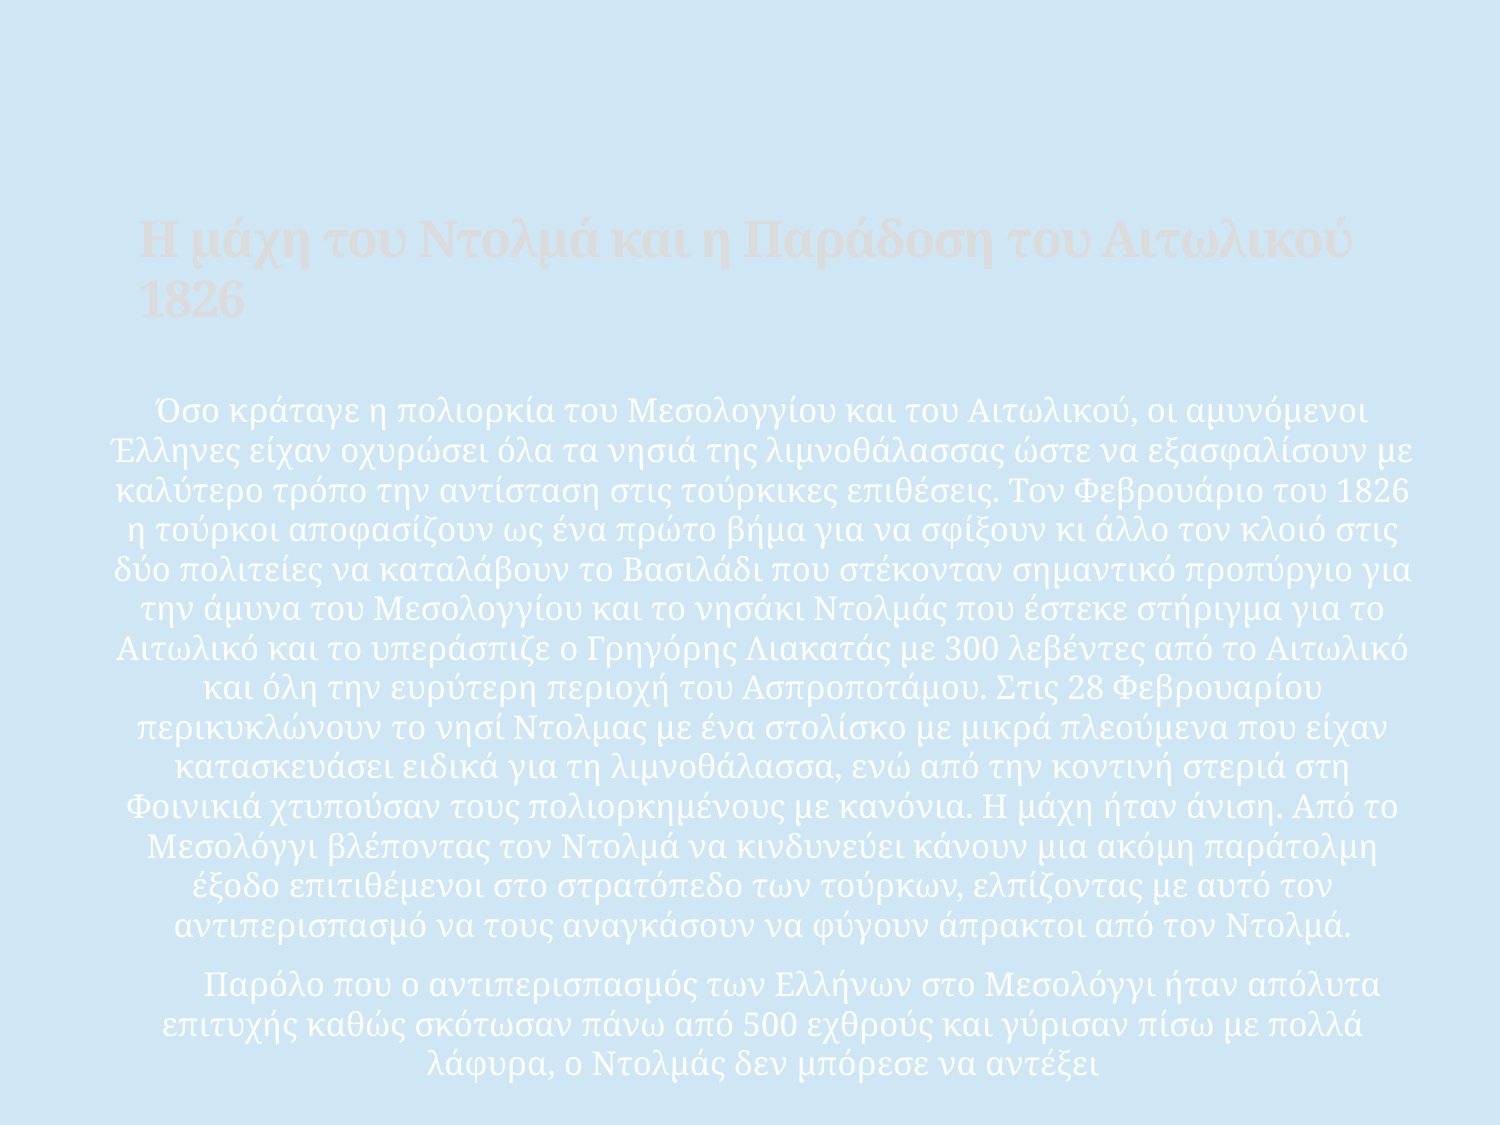

Η μάχη του Ντολμά και η Παράδοση του Αιτωλικού 1826
# Όσο κράταγε η πολιορκία του Μεσολογγίου και του Αιτωλικού, οι αμυνόμενοι Έλληνες είχαν οχυρώσει όλα τα νησιά της λιμνοθάλασσας ώστε να εξασφαλίσουν με καλύτερο τρόπο την αντίσταση στις τούρκικες επιθέσεις. Τον Φεβρουάριο του 1826 η τούρκοι αποφασίζουν ως ένα πρώτο βήμα για να σφίξουν κι άλλο τον κλοιό στις δύο πολιτείες να καταλάβουν το Βασιλάδι που στέκονταν σημαντικό προπύργιο για την άμυνα του Μεσολογγίου και το νησάκι Ντολμάς που έστεκε στήριγμα για το Αιτωλικό και το υπεράσπιζε ο Γρηγόρης Λιακατάς με 300 λεβέντες από το Αιτωλικό και όλη την ευρύτερη περιοχή του Ασπροποτάμου. Στις 28 Φεβρουαρίου περικυκλώνουν το νησί Ντολμας με ένα στολίσκο με μικρά πλεούμενα που είχαν κατασκευάσει ειδικά για τη λιμνοθάλασσα, ενώ από την κοντινή στεριά στη Φοινικιά χτυπούσαν τους πολιορκημένους με κανόνια. Η μάχη ήταν άνιση. Από το Μεσολόγγι βλέποντας τον Ντολμά να κινδυνεύει κάνουν μια ακόμη παράτολμη έξοδο επιτιθέμενοι στο στρατόπεδο των τούρκων, ελπίζοντας με αυτό τον αντιπερισπασμό να τους αναγκάσουν να φύγουν άπρακτοι από τον Ντολμά.
 Παρόλο που ο αντιπερισπασμός των Ελλήνων στο Μεσολόγγι ήταν απόλυτα επιτυχής καθώς σκότωσαν πάνω από 500 εχθρούς και γύρισαν πίσω με πολλά λάφυρα, ο Ντολμάς δεν μπόρεσε να αντέξει